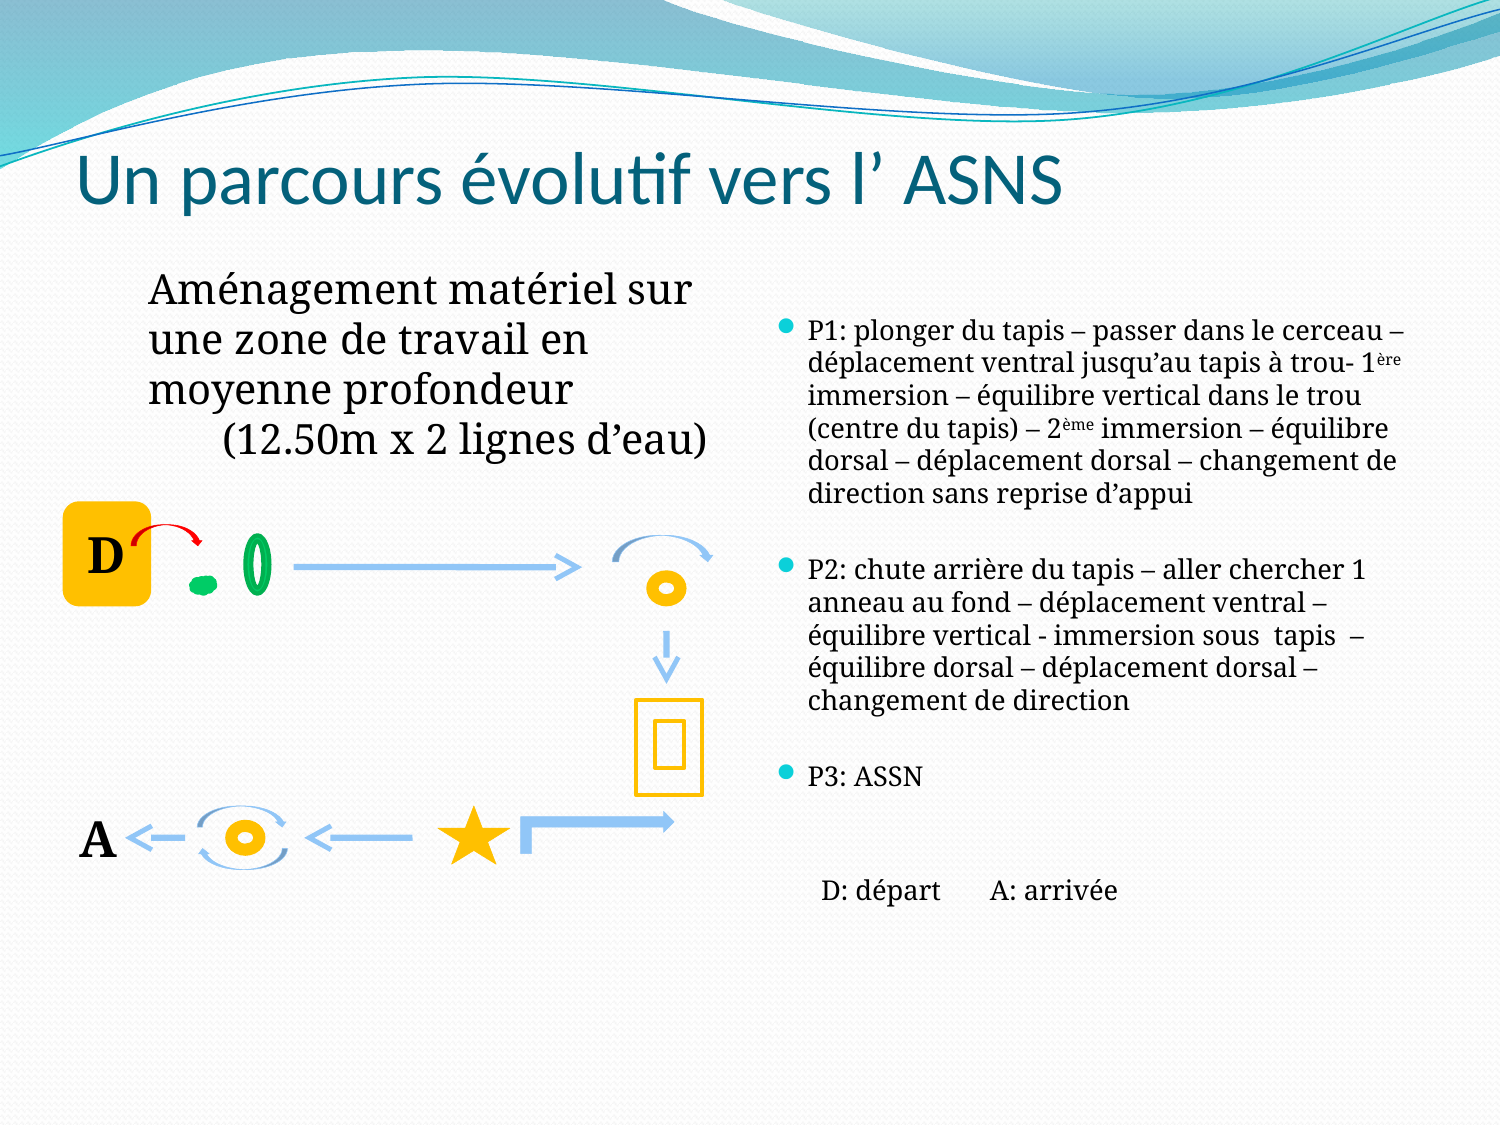

# Un parcours évolutif vers l’ ASNS
	Aménagement matériel sur une zone de travail en moyenne profondeur 	(12.50m x 2 lignes d’eau)
P1: plonger du tapis – passer dans le cerceau – déplacement ventral jusqu’au tapis à trou- 1ère immersion – équilibre vertical dans le trou (centre du tapis) – 2ème immersion – équilibre dorsal – déplacement dorsal – changement de direction sans reprise d’appui
P2: chute arrière du tapis – aller chercher 1 anneau au fond – déplacement ventral – équilibre vertical - immersion sous tapis – équilibre dorsal – déplacement dorsal – changement de direction
P3: ASSN
D: départ A: arrivée
D
A